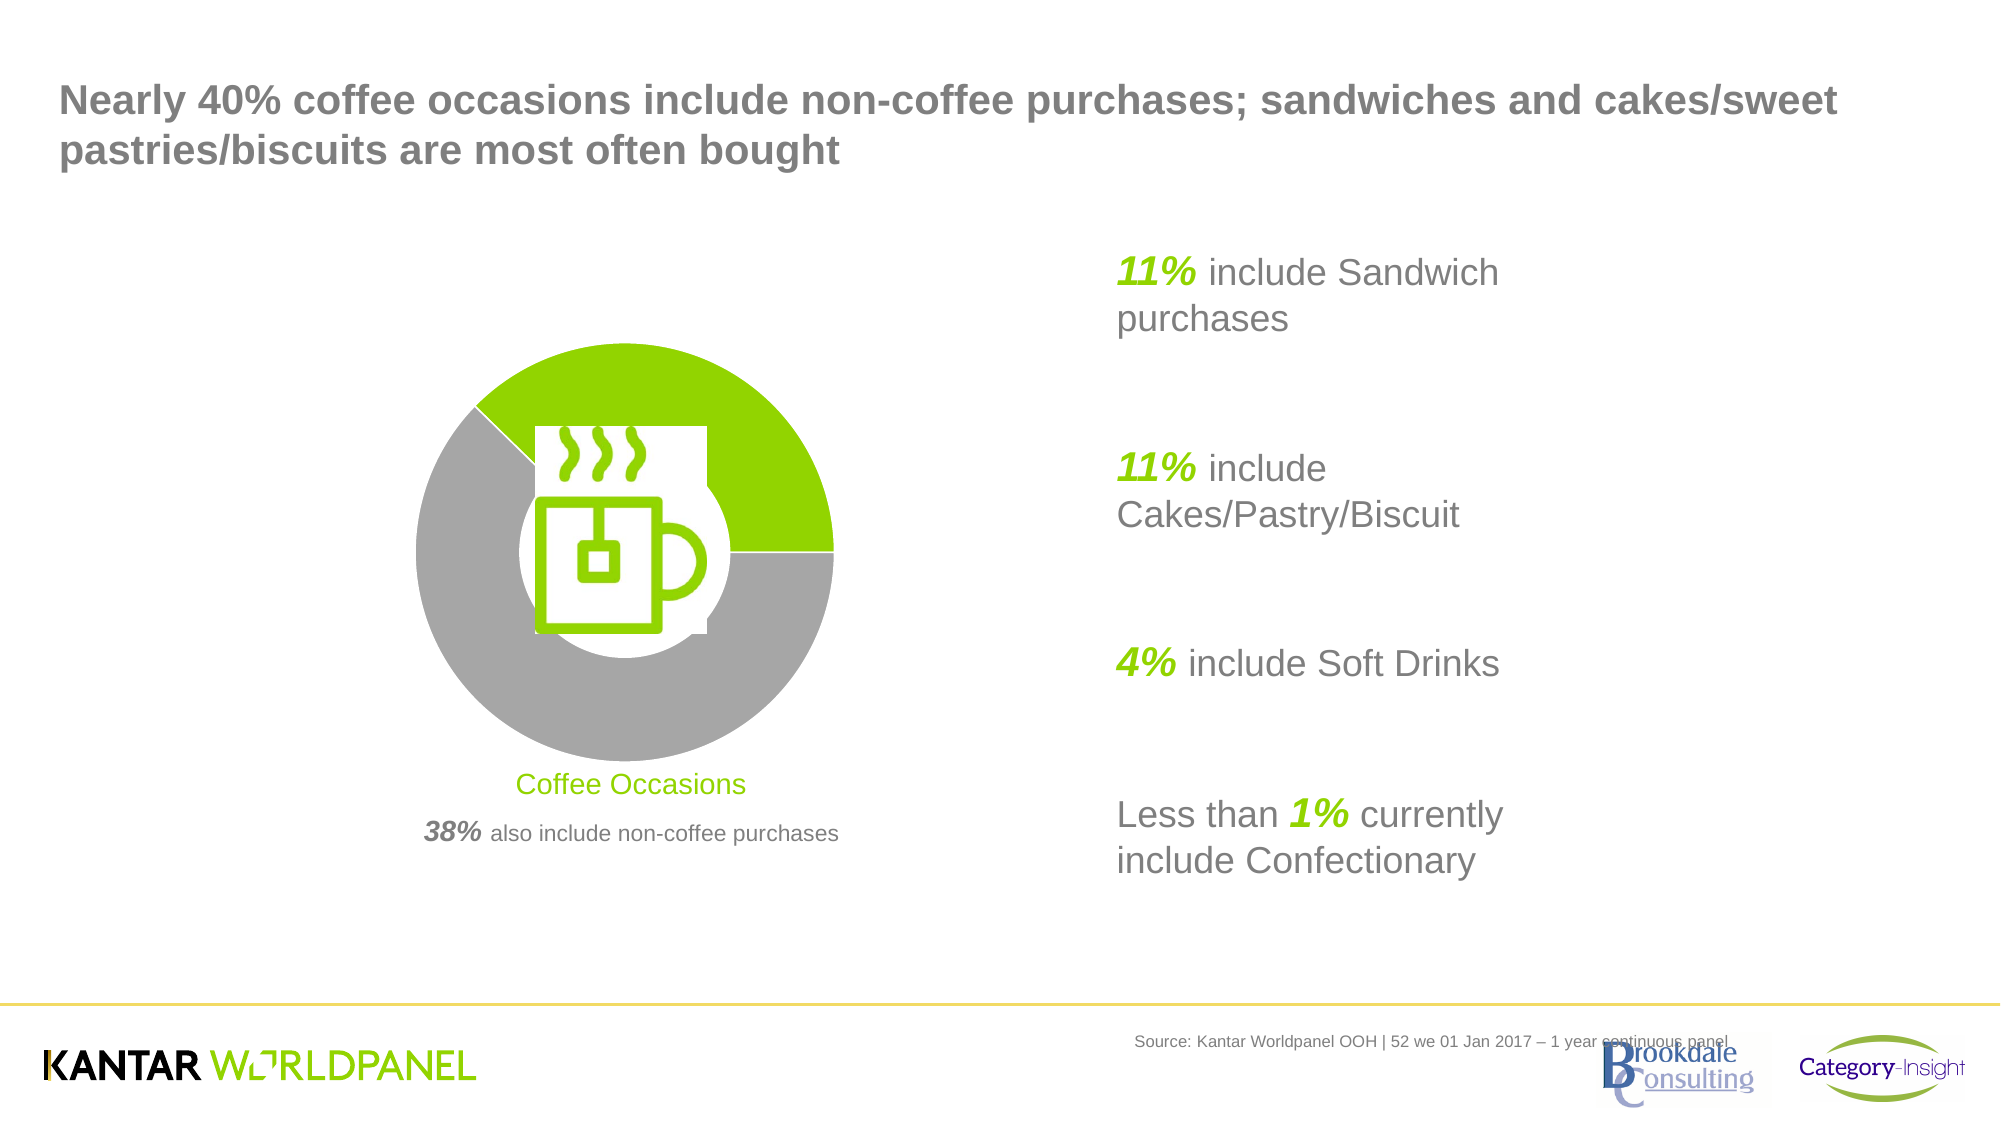

# Nearly 40% coffee occasions include non-coffee purchases; sandwiches and cakes/sweet pastries/biscuits are most often bought
11% include Sandwich purchases
### Chart
| Category | Coffee occasions |
|---|---|
| Coffee Occasion that includes other Cats | 37.7 |
| Solus Coffee Occasion | 62.3 |
11% include Cakes/Pastry/Biscuit
4% include Soft Drinks
Coffee Occasions
38% also include non-coffee purchases
Less than 1% currently include Confectionary
Source: Kantar Worldpanel OOH | 52 we 01 Jan 2017 – 1 year continuous panel